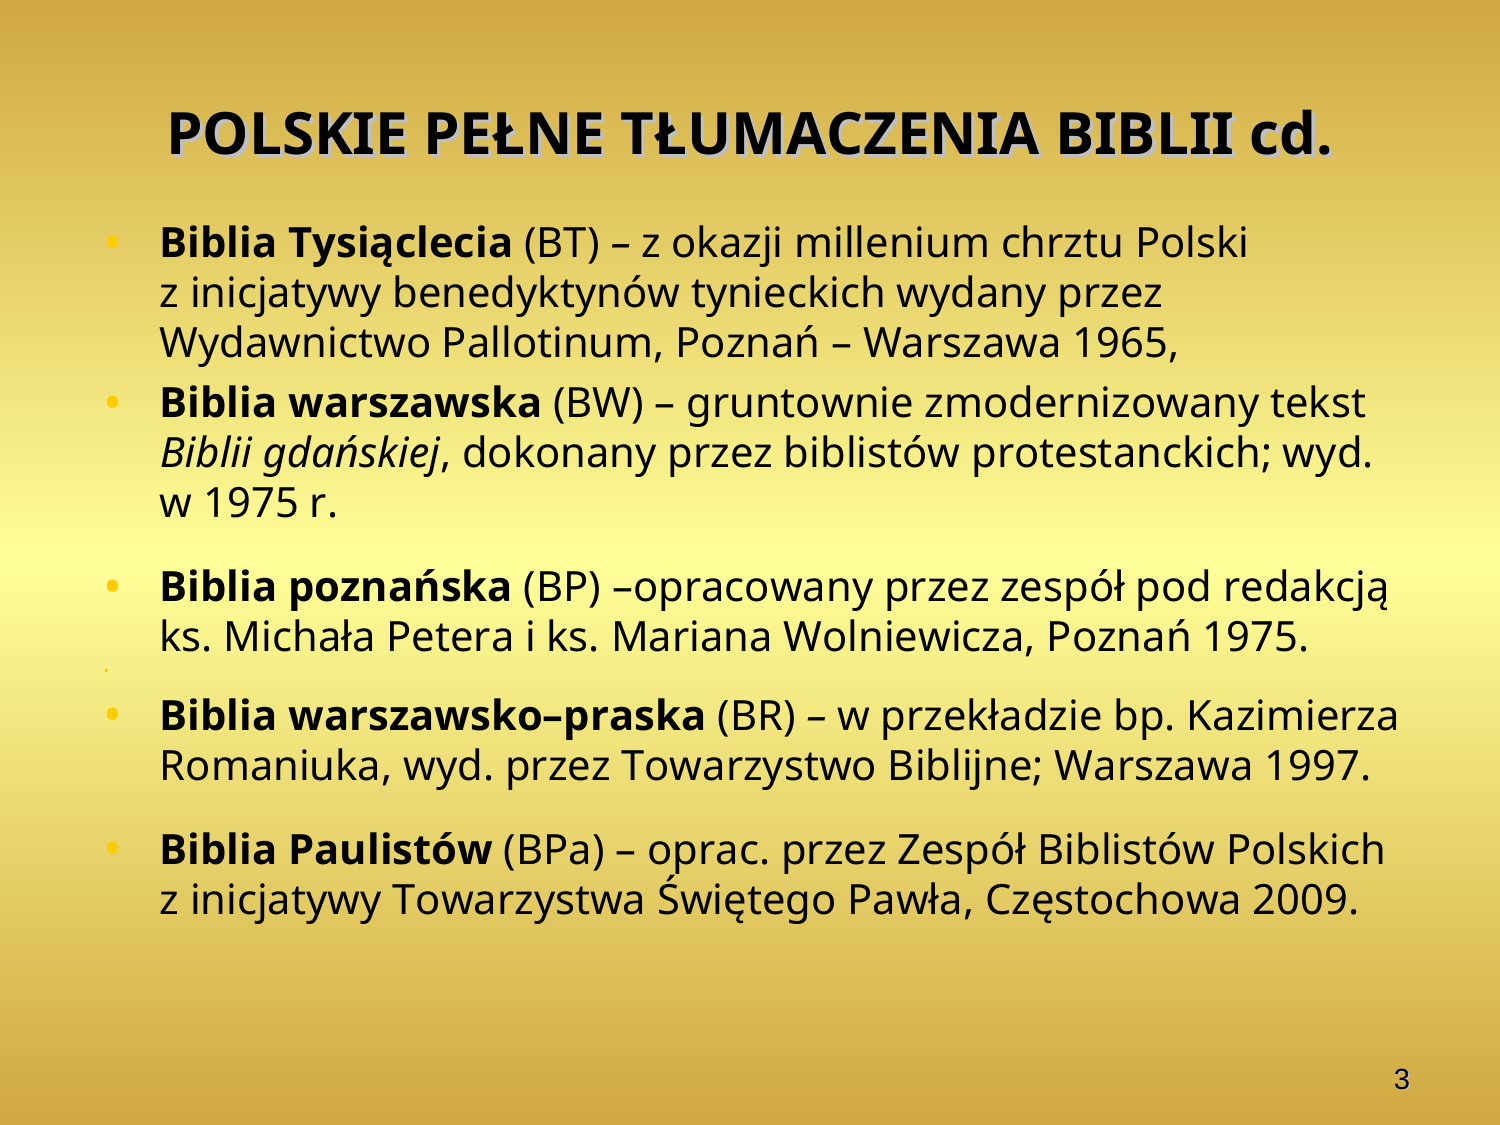

# POLSKIE PEŁNE TŁUMACZENIA BIBLII cd.
Biblia Tysiąclecia (BT) – z okazji millenium chrztu Polski
z inicjatywy benedyktynów tynieckich wydany przez Wydawnictwo Pallotinum, Poznań – Warszawa 1965,
Biblia warszawska (BW) – gruntownie zmodernizowany tekst Biblii gdańskiej, dokonany przez biblistów protestanckich; wyd.
w 1975 r.
Biblia poznańska (BP) –opracowany przez zespół pod redakcją
ks. Michała Petera i ks. Mariana Wolniewicza, Poznań 1975.
Biblia warszawsko–praska (BR) – w przekładzie bp. Kazimierza Romaniuka, wyd. przez Towarzystwo Biblijne; Warszawa 1997.
Biblia Paulistów (BPa) – oprac. przez Zespół Biblistów Polskich
z inicjatywy Towarzystwa Świętego Pawła, Częstochowa 2009.